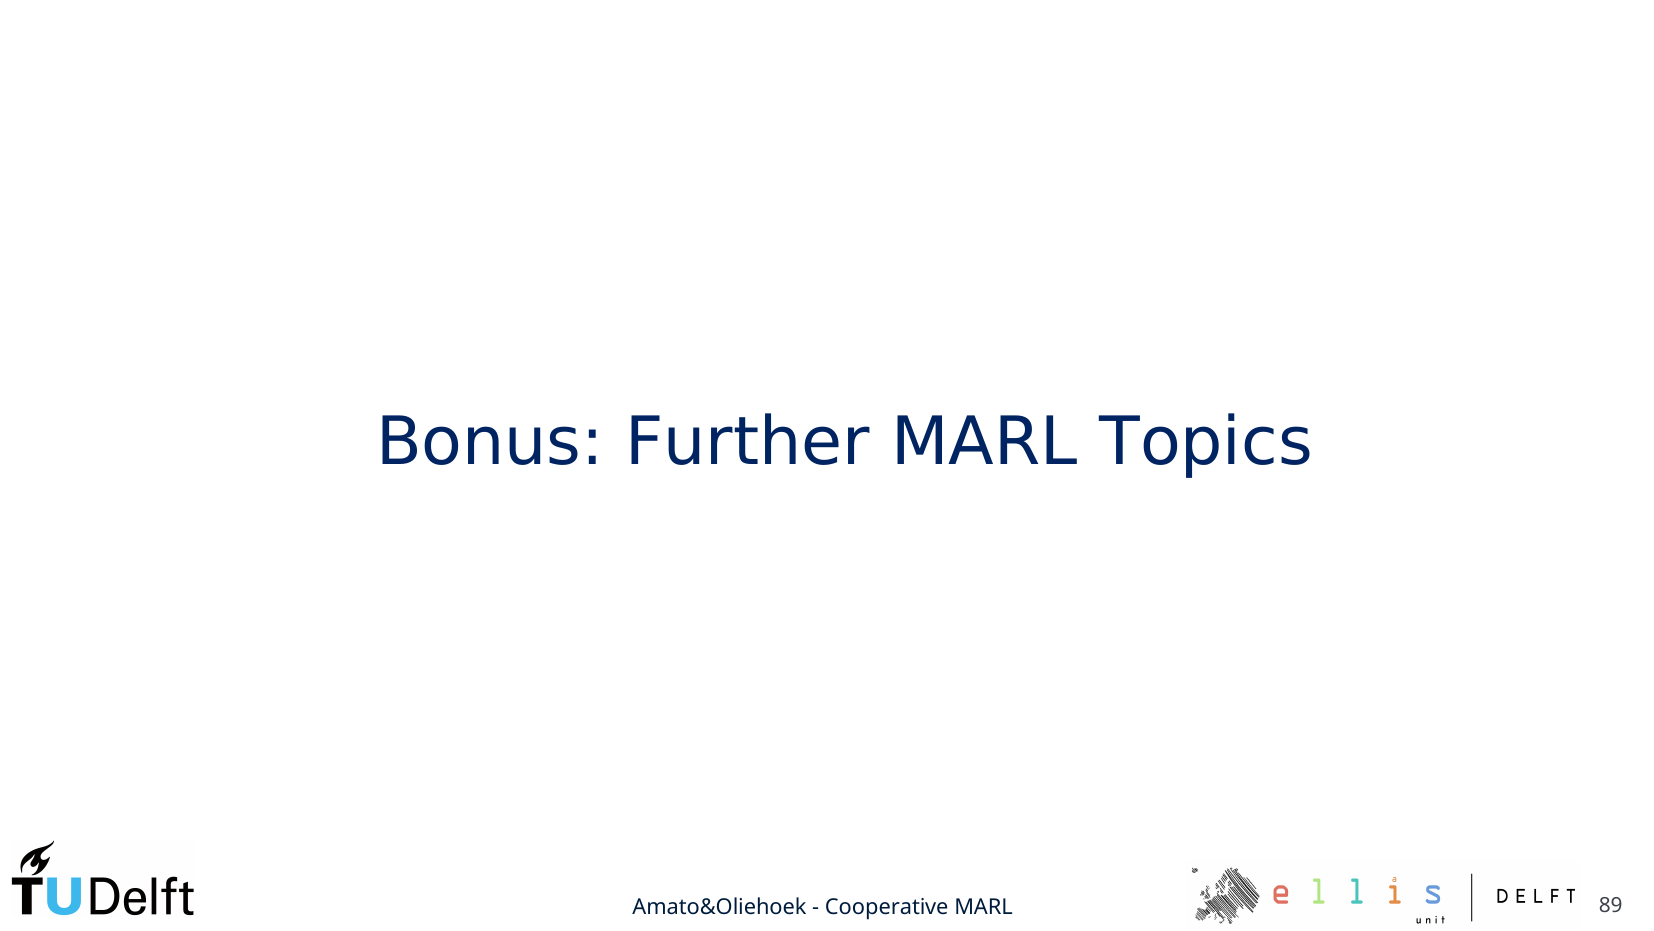

# Bonus: Further MARL Topics
Amato&Oliehoek - Cooperative MARL